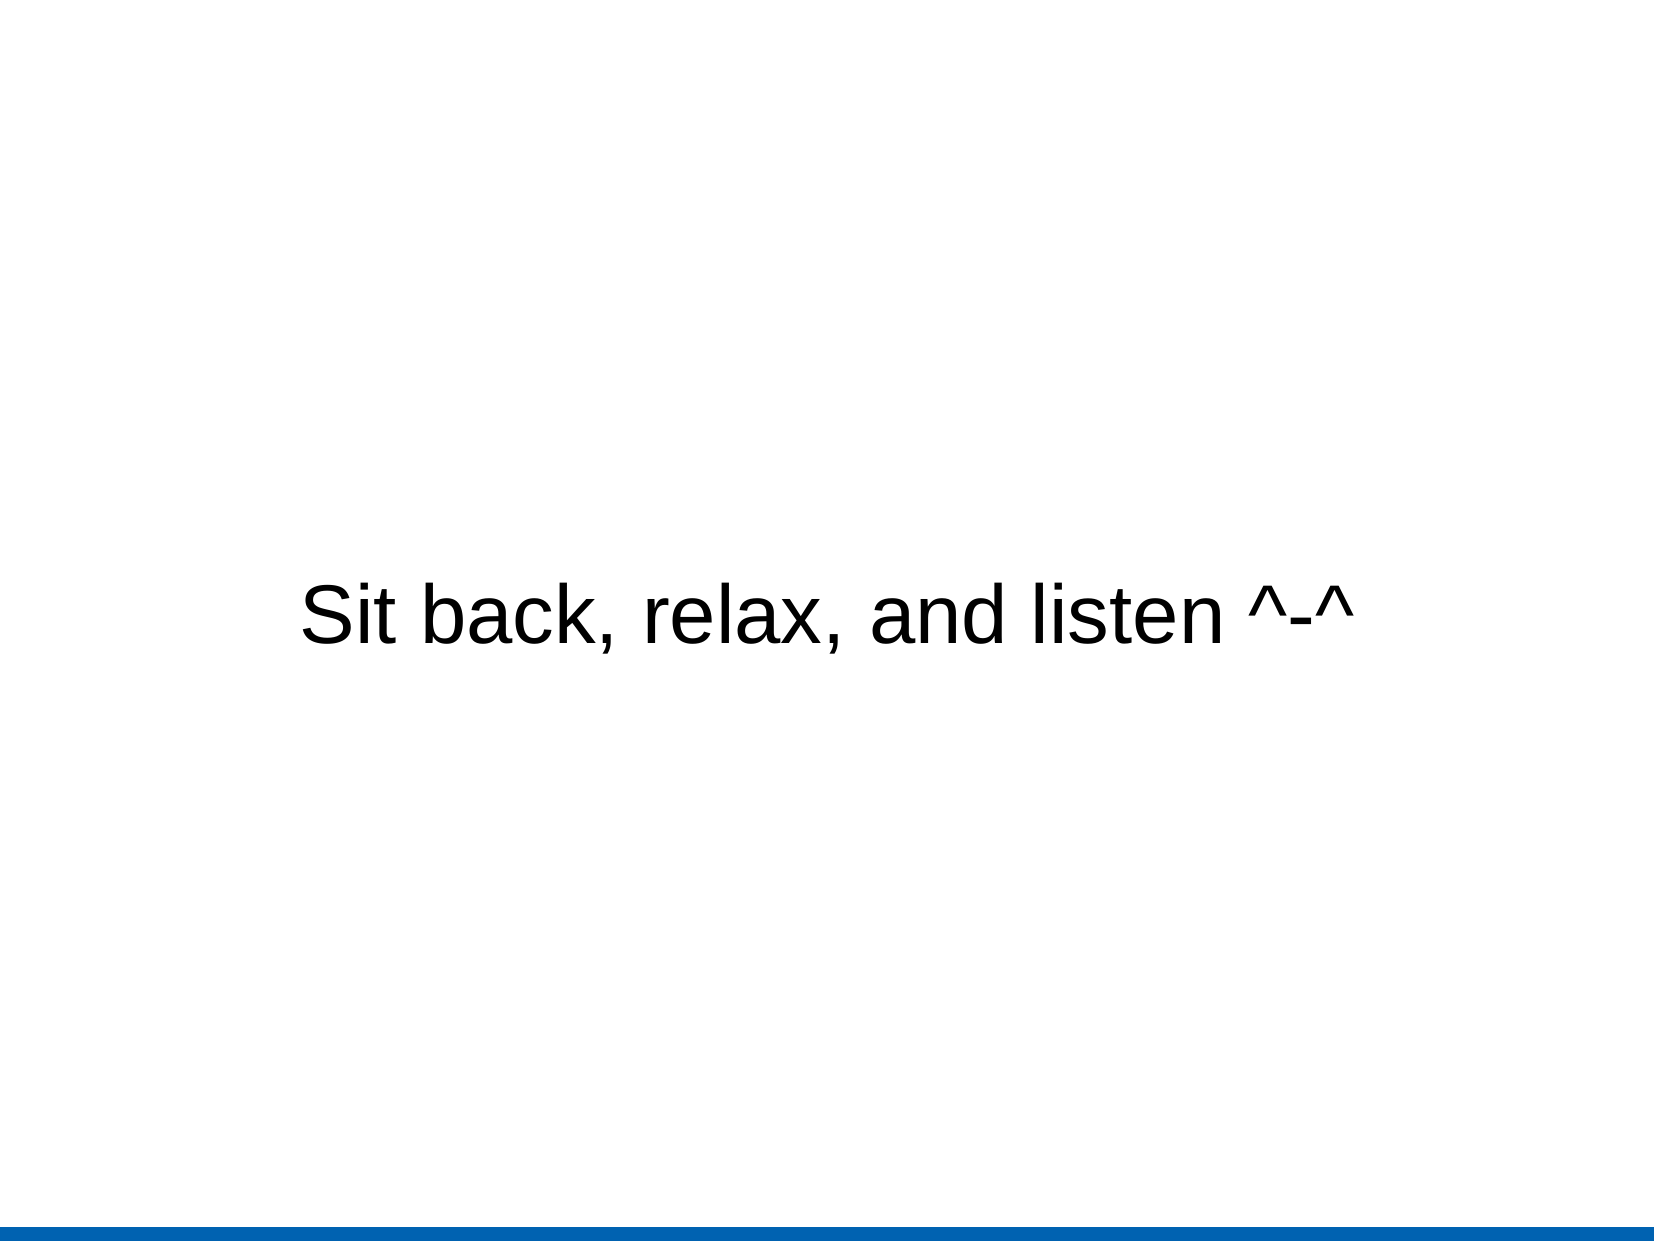

# Sit back, relax, and listen ^-^